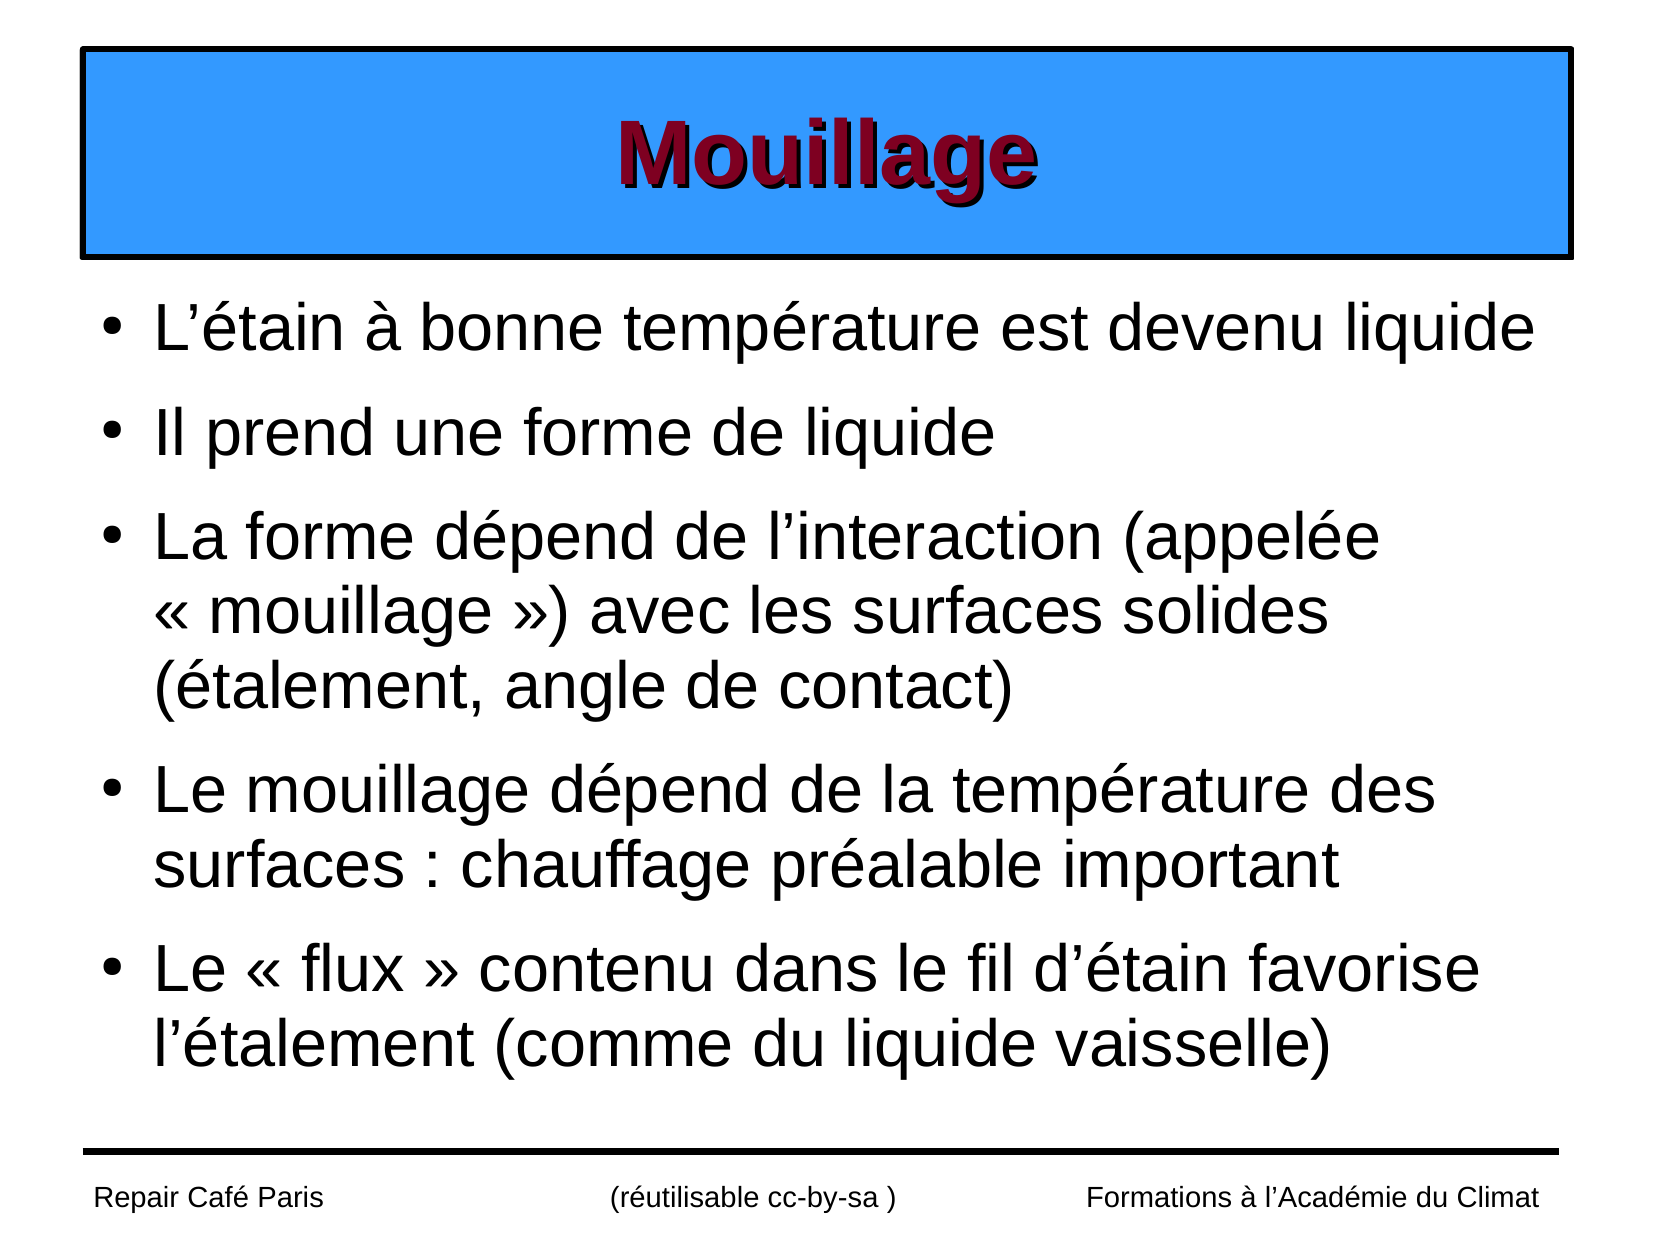

# Mouillage
L’étain à bonne température est devenu liquide
Il prend une forme de liquide
La forme dépend de l’interaction (appelée « mouillage ») avec les surfaces solides (étalement, angle de contact)
Le mouillage dépend de la température des surfaces : chauffage préalable important
Le « flux » contenu dans le fil d’étain favorise l’étalement (comme du liquide vaisselle)